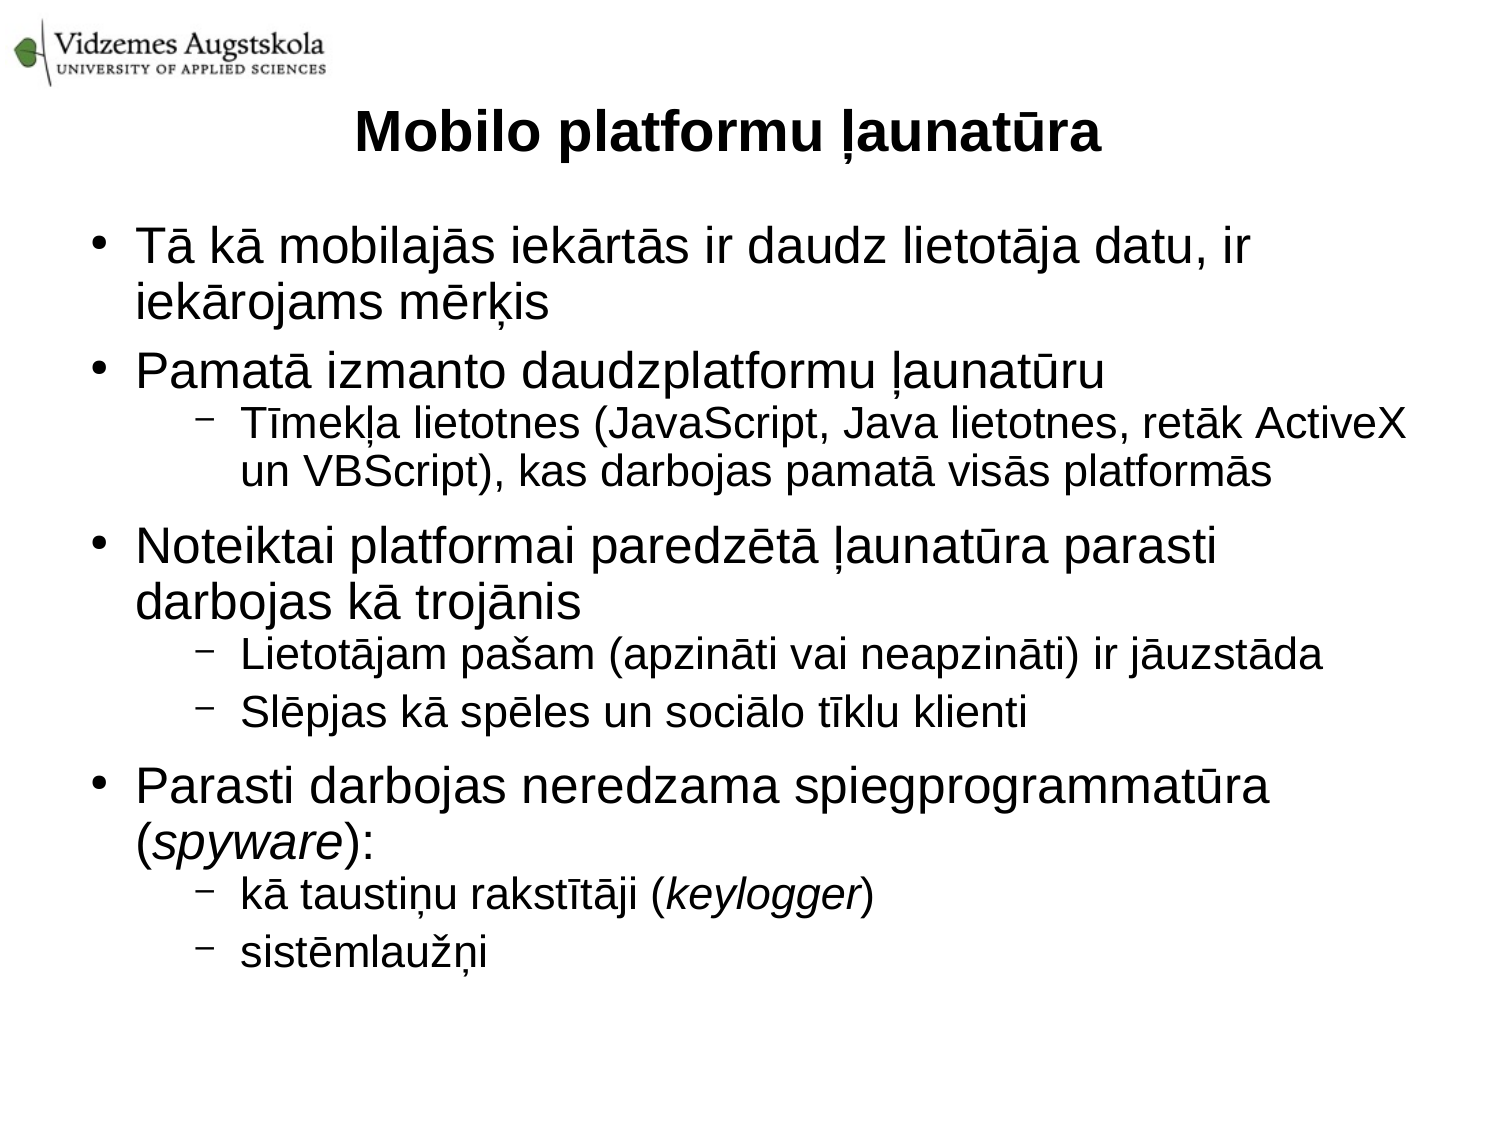

# Mobilo platformu ļaunatūra
Tā kā mobilajās iekārtās ir daudz lietotāja datu, ir iekārojams mērķis
Pamatā izmanto daudzplatformu ļaunatūru
Tīmekļa lietotnes (JavaScript, Java lietotnes, retāk ActiveX un VBScript), kas darbojas pamatā visās platformās
Noteiktai platformai paredzētā ļaunatūra parasti darbojas kā trojānis
Lietotājam pašam (apzināti vai neapzināti) ir jāuzstāda
Slēpjas kā spēles un sociālo tīklu klienti
Parasti darbojas neredzama spiegprogrammatūra (spyware):
kā taustiņu rakstītāji (keylogger)
sistēmlaužņi